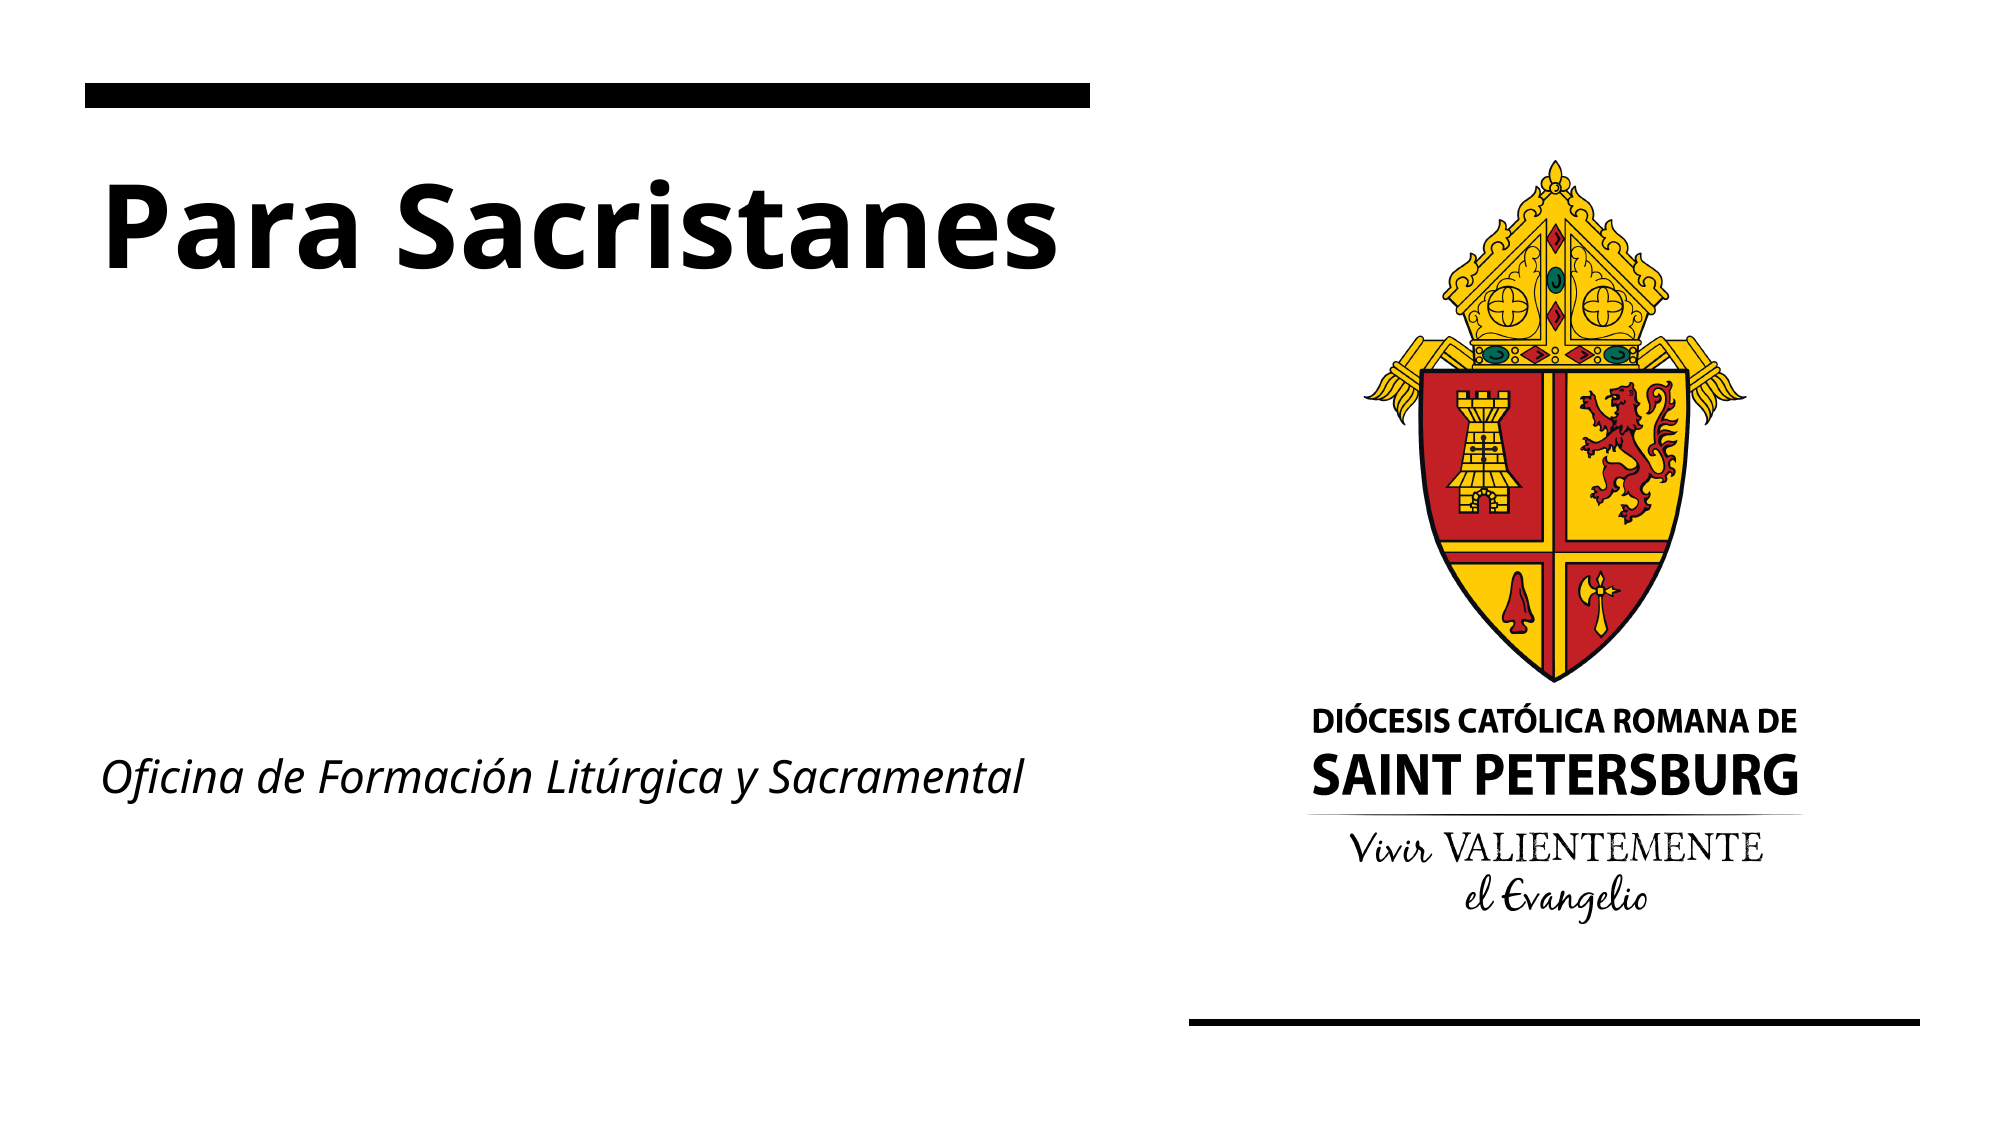

# Para Sacristanes
Oficina de Formación Litúrgica y Sacramental